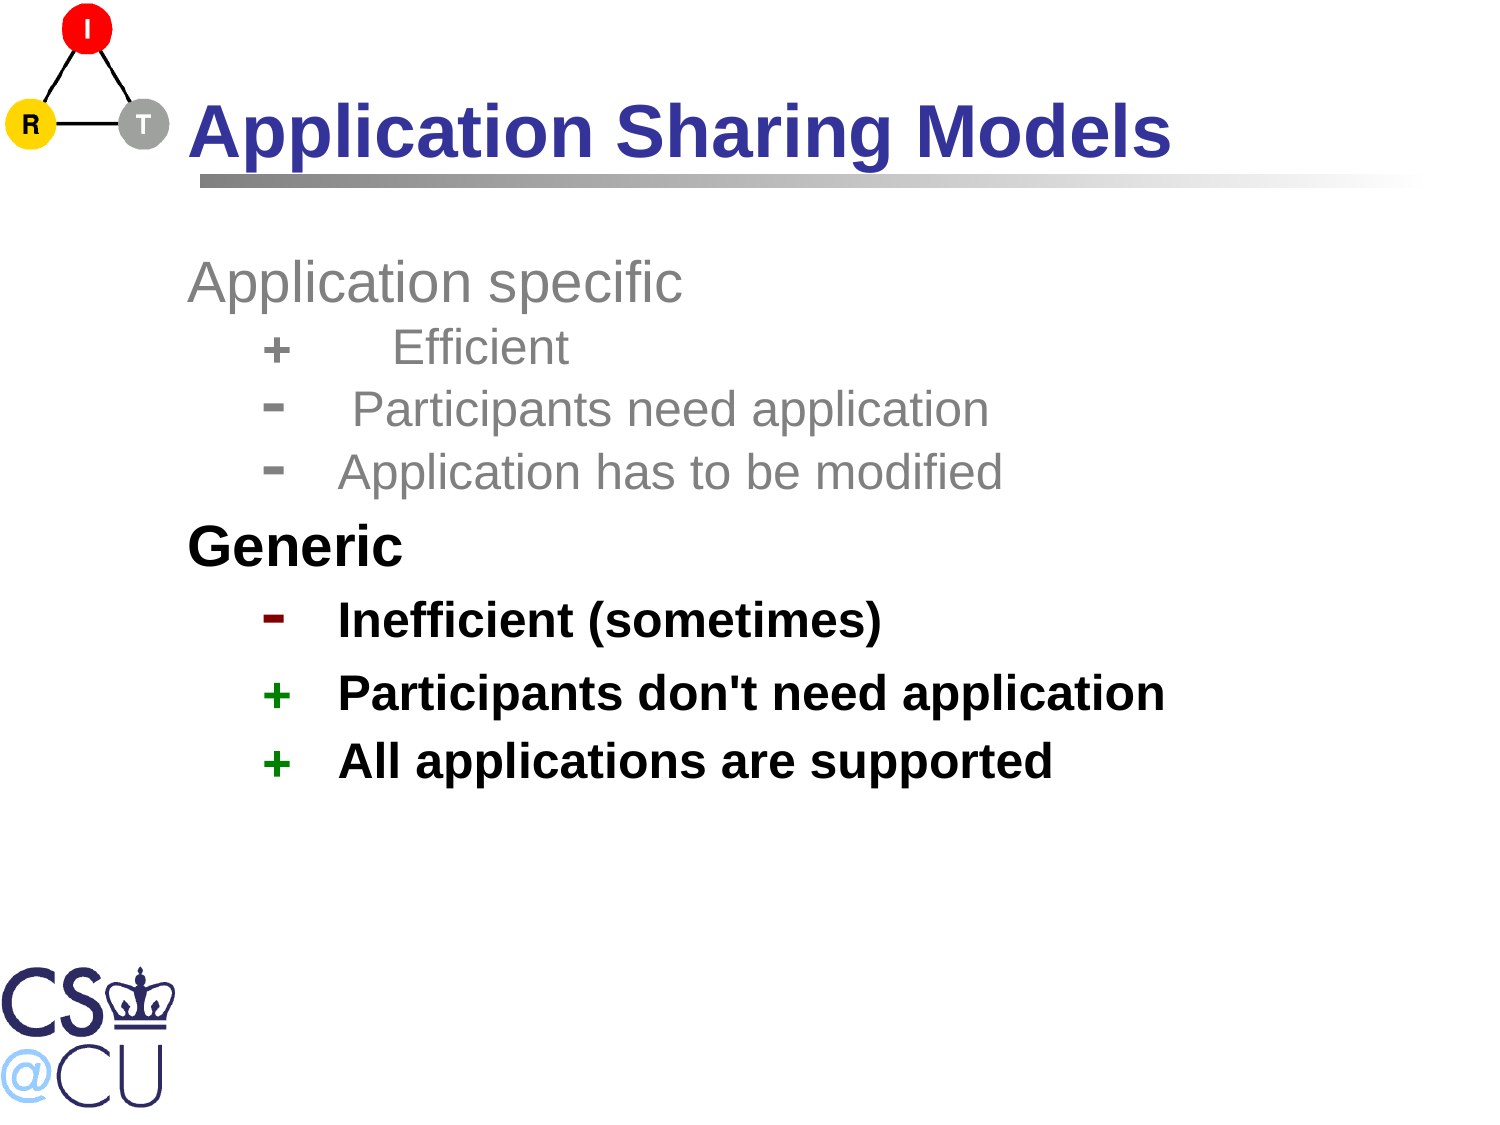

# Application Sharing Models
Application specific
+ Efficient
- Participants need application
-	Application has to be modified
Generic
-	Inefficient (sometimes)
+	Participants don't need application
+	All applications are supported